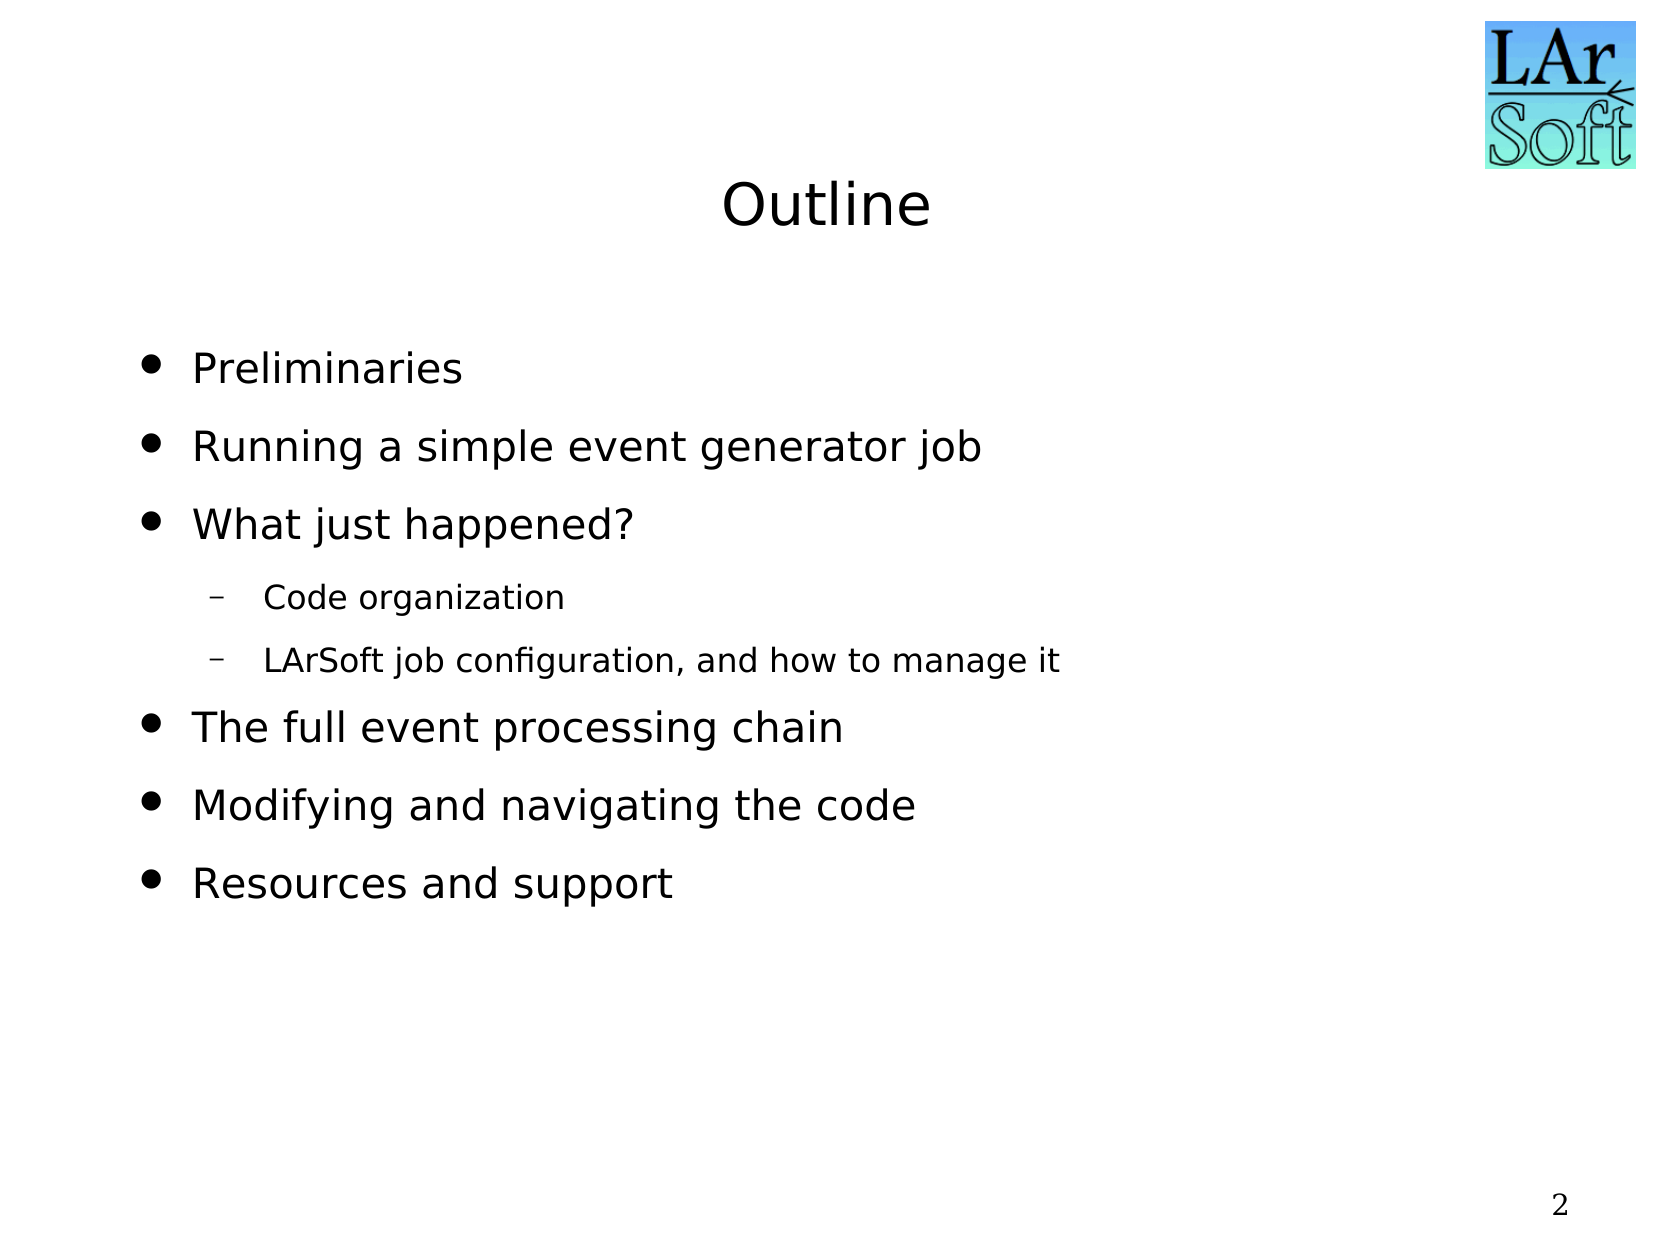

# Outline
Preliminaries
Running a simple event generator job
What just happened?
Code organization
LArSoft job configuration, and how to manage it
The full event processing chain
Modifying and navigating the code
Resources and support
2